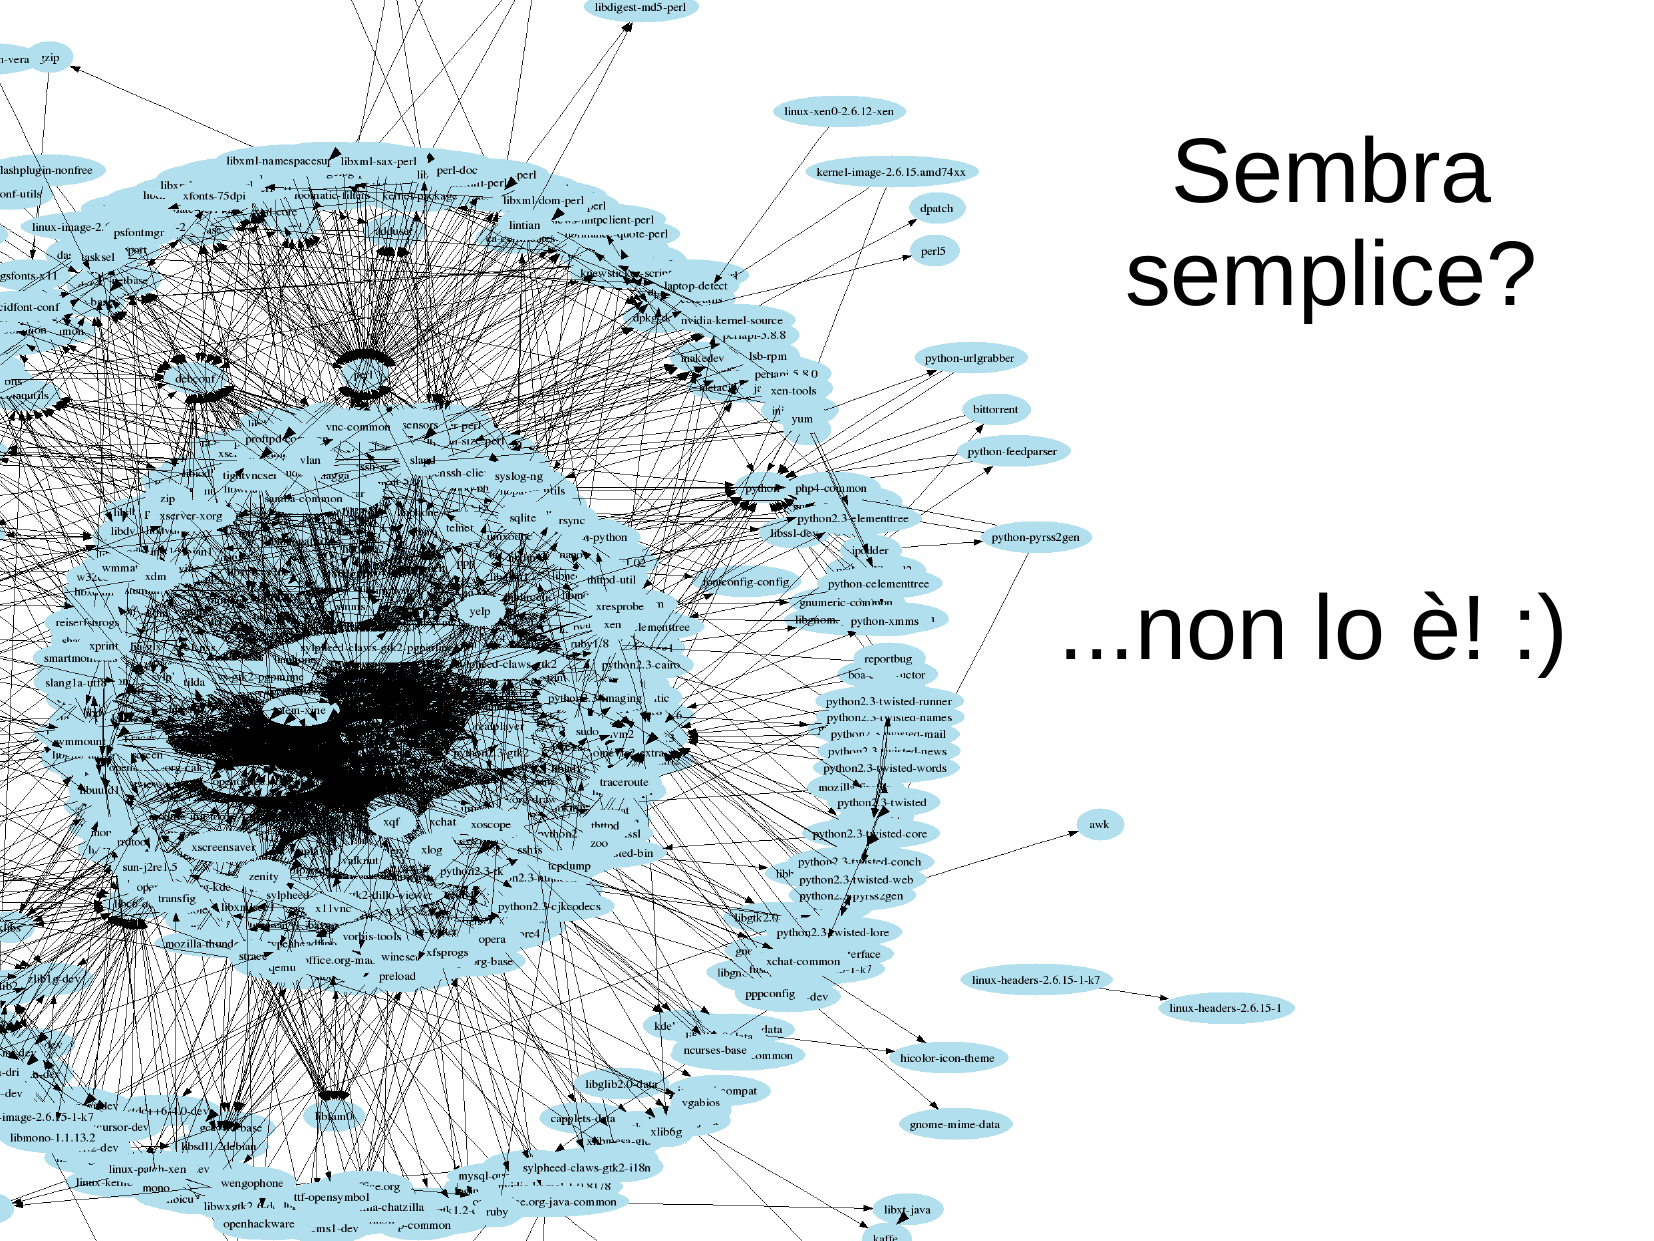

# Sembra semplice?
...non lo è! :)